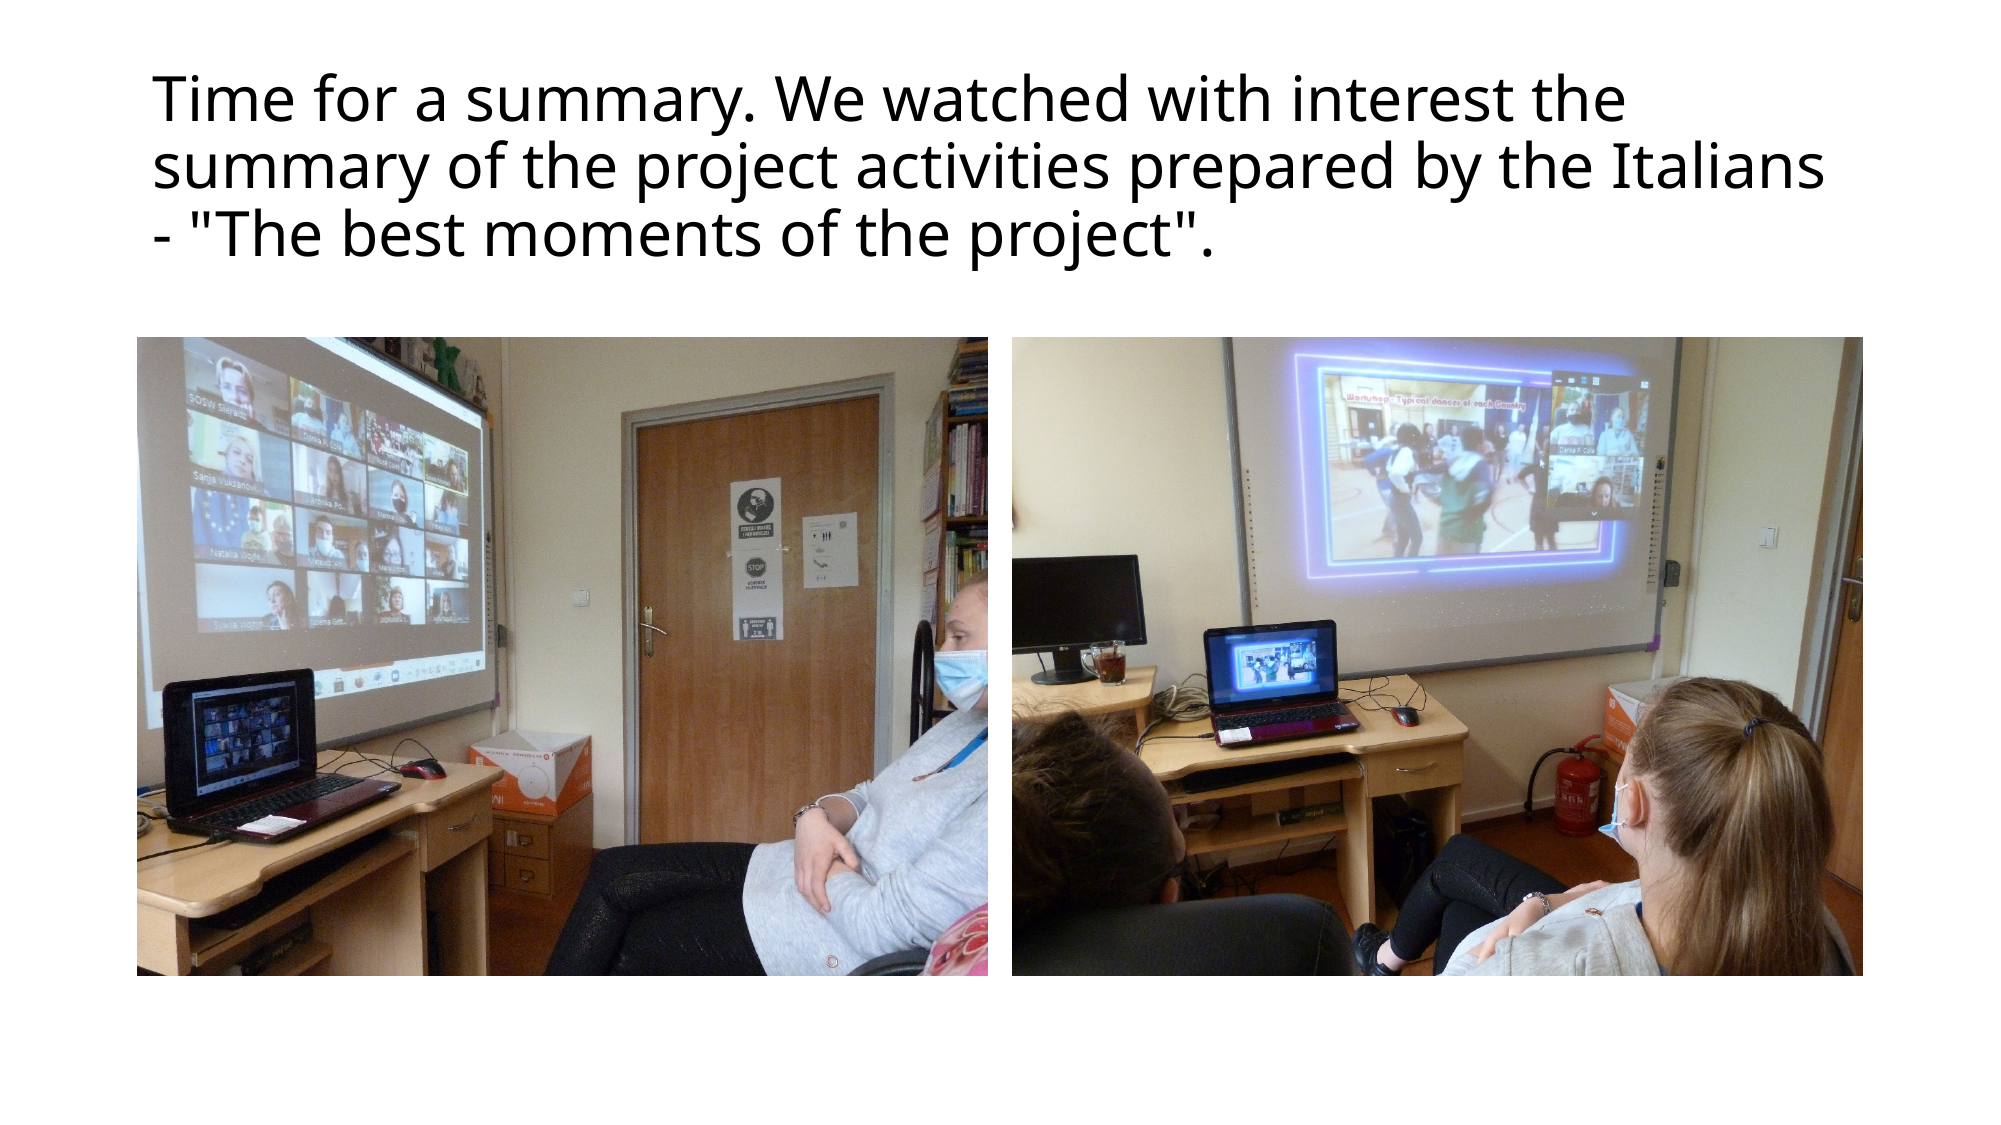

# Time for a summary. We watched with interest the summary of the project activities prepared by the Italians - "The best moments of the project".